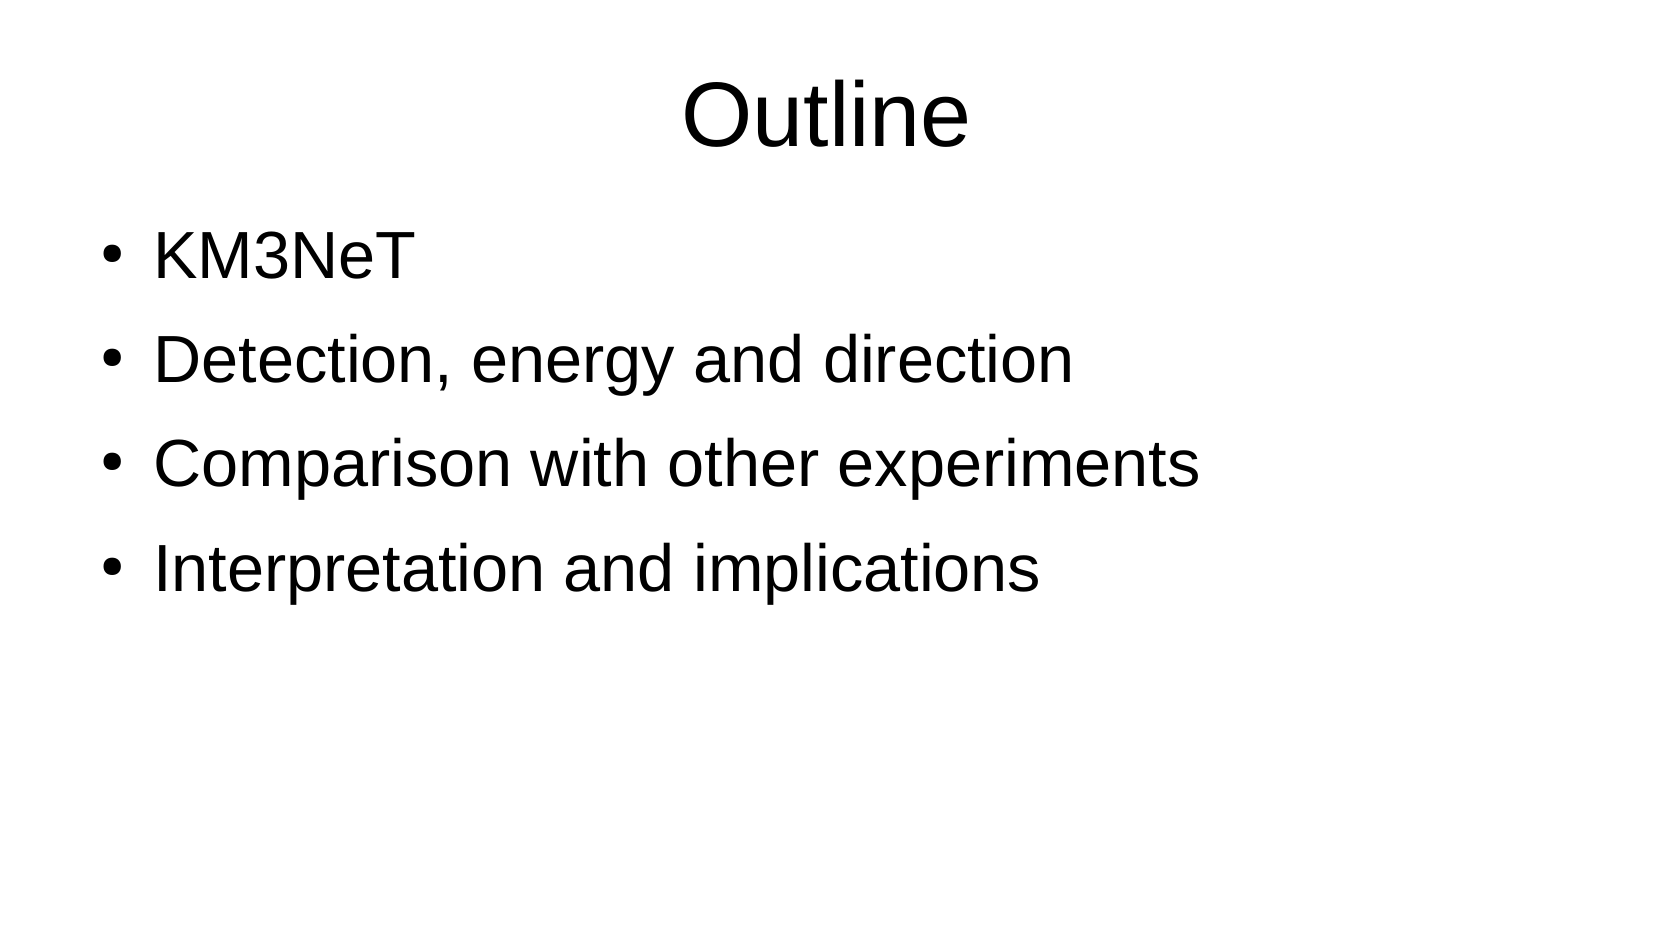

# Outline
KM3NeT
Detection, energy and direction
Comparison with other experiments
Interpretation and implications